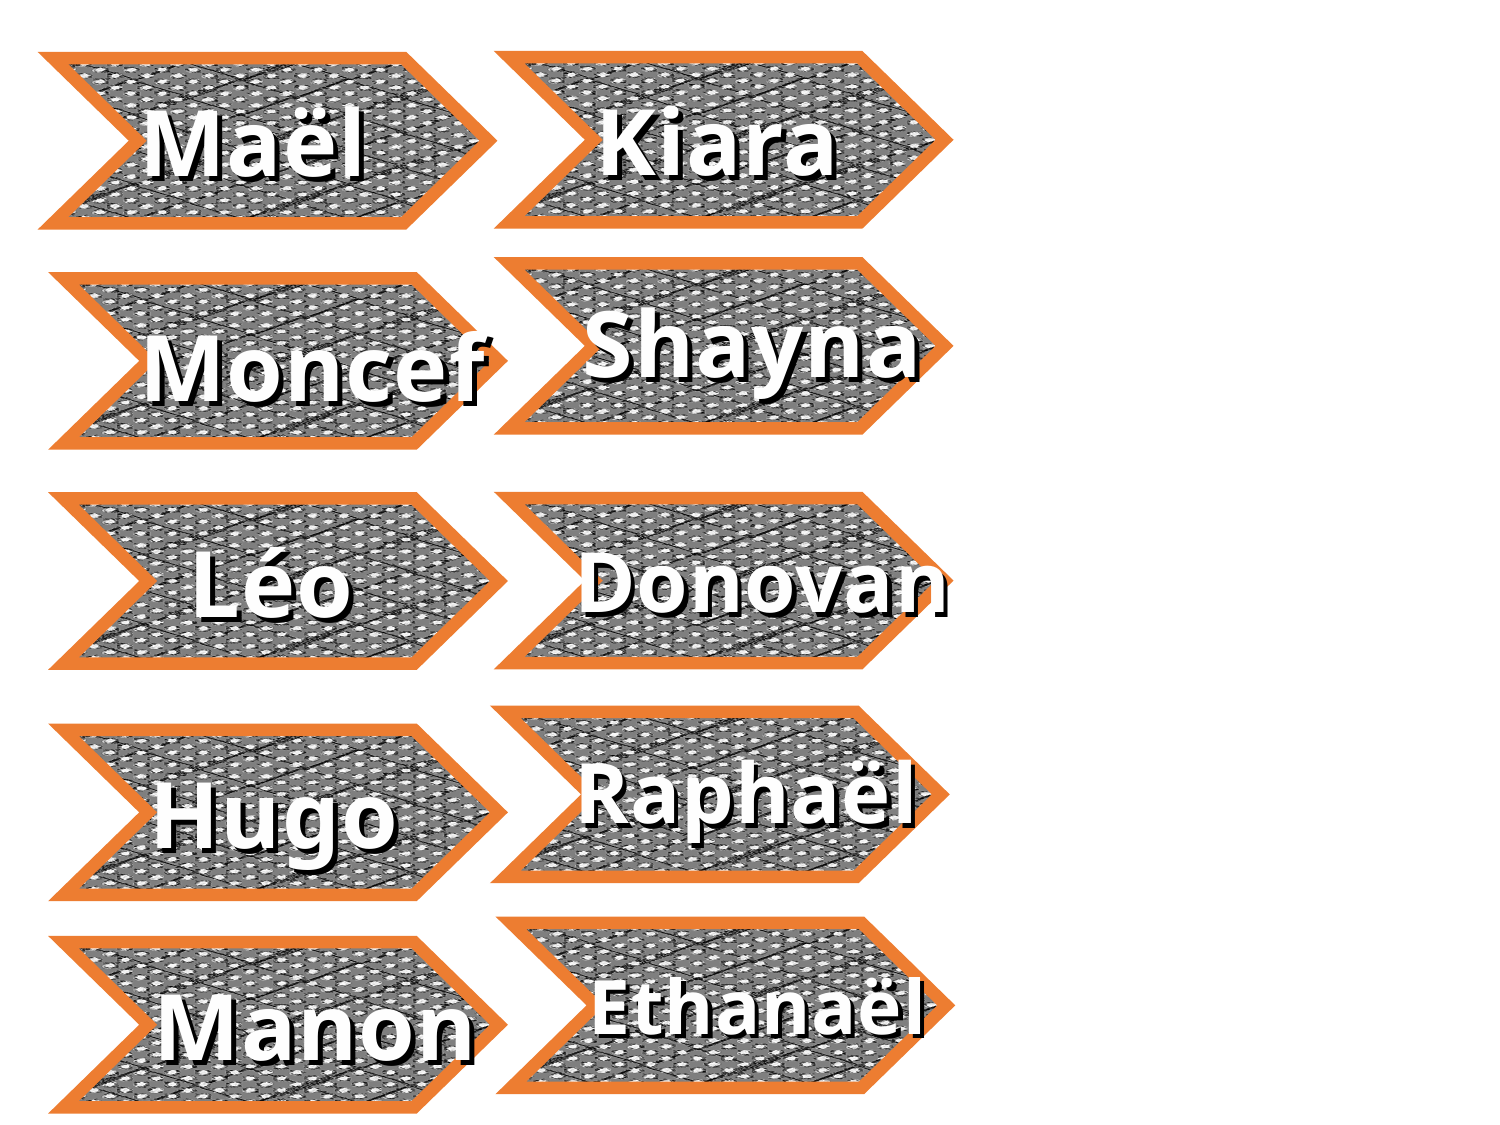

Kiara
Maël
Shayna
Moncef
Léo
Donovan
Raphaël
Hugo
Ethanaël
Manon